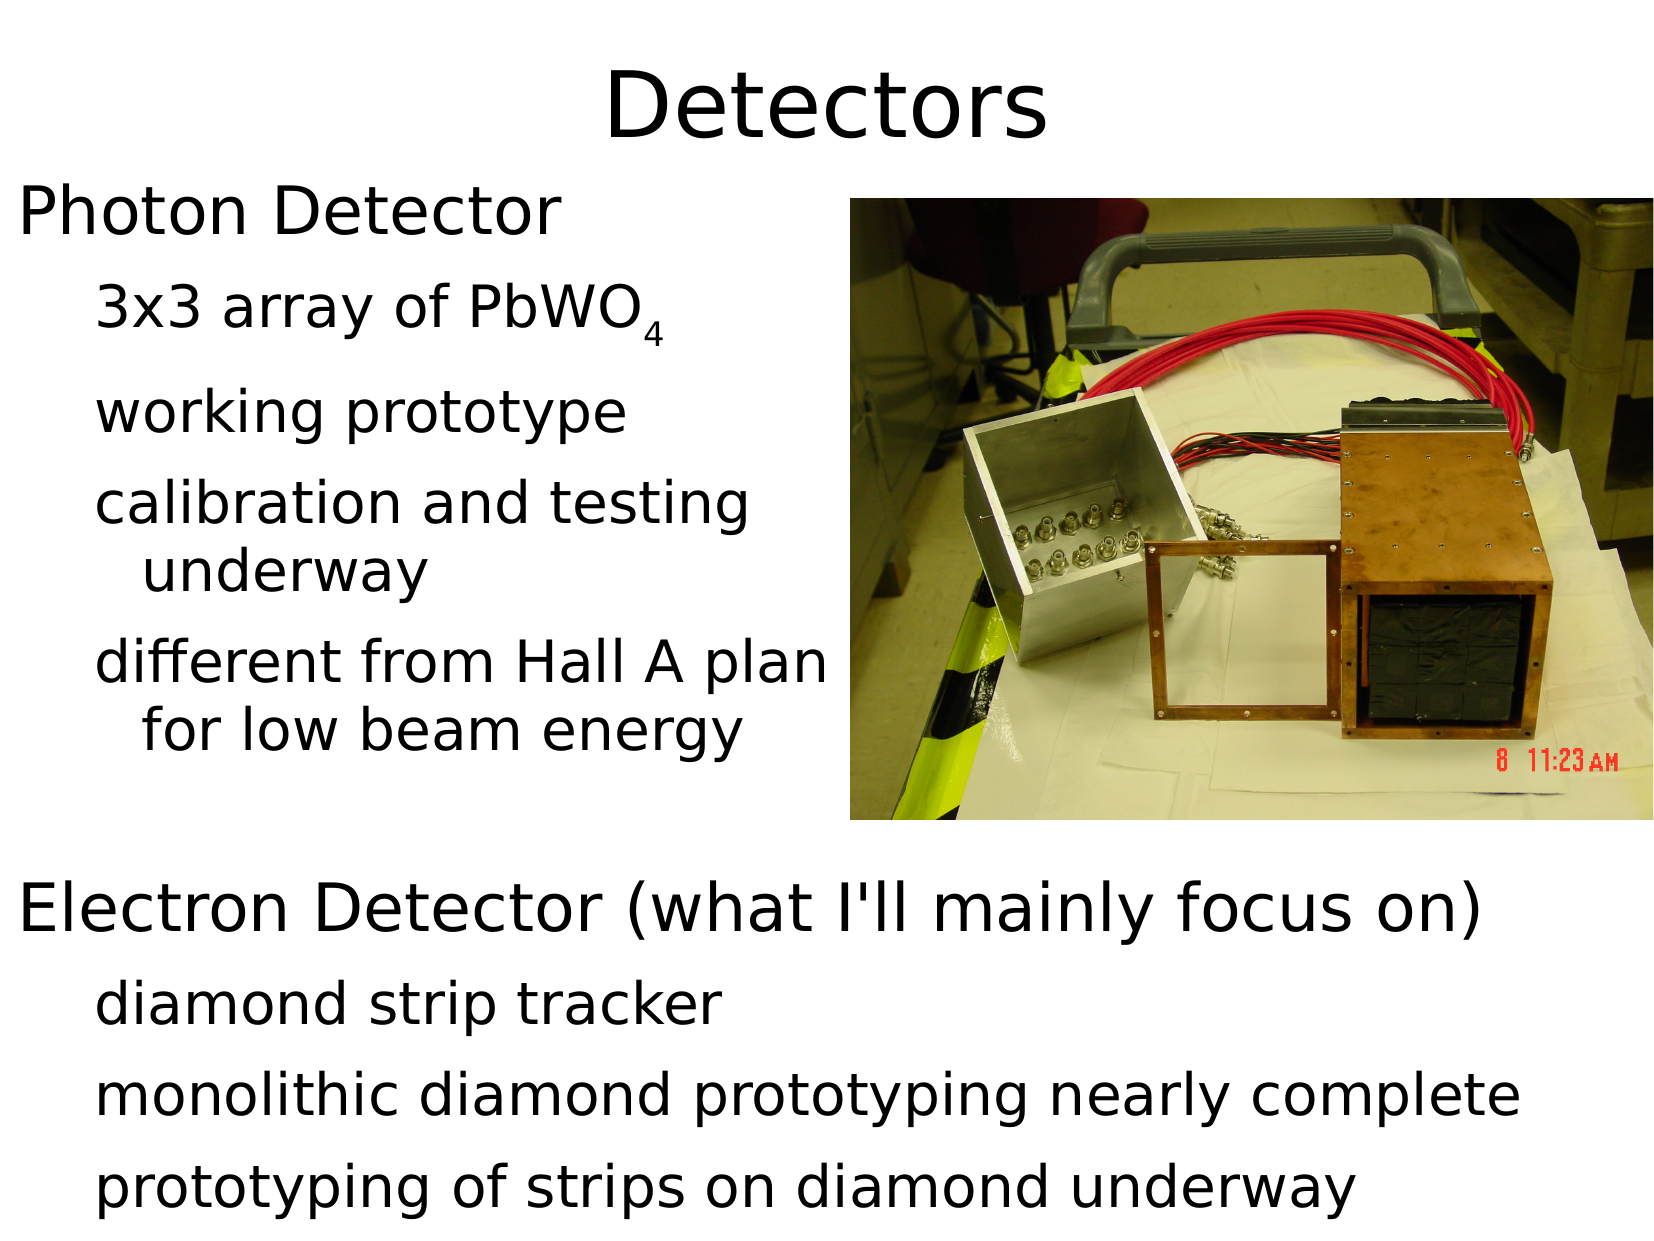

Detectors
# Photon Detector
3x3 array of PbWO4
working prototype
calibration and testing underway
different from Hall A plan for low beam energy
Electron Detector (what I'll mainly focus on)
diamond strip tracker
monolithic diamond prototyping nearly complete
prototyping of strips on diamond underway